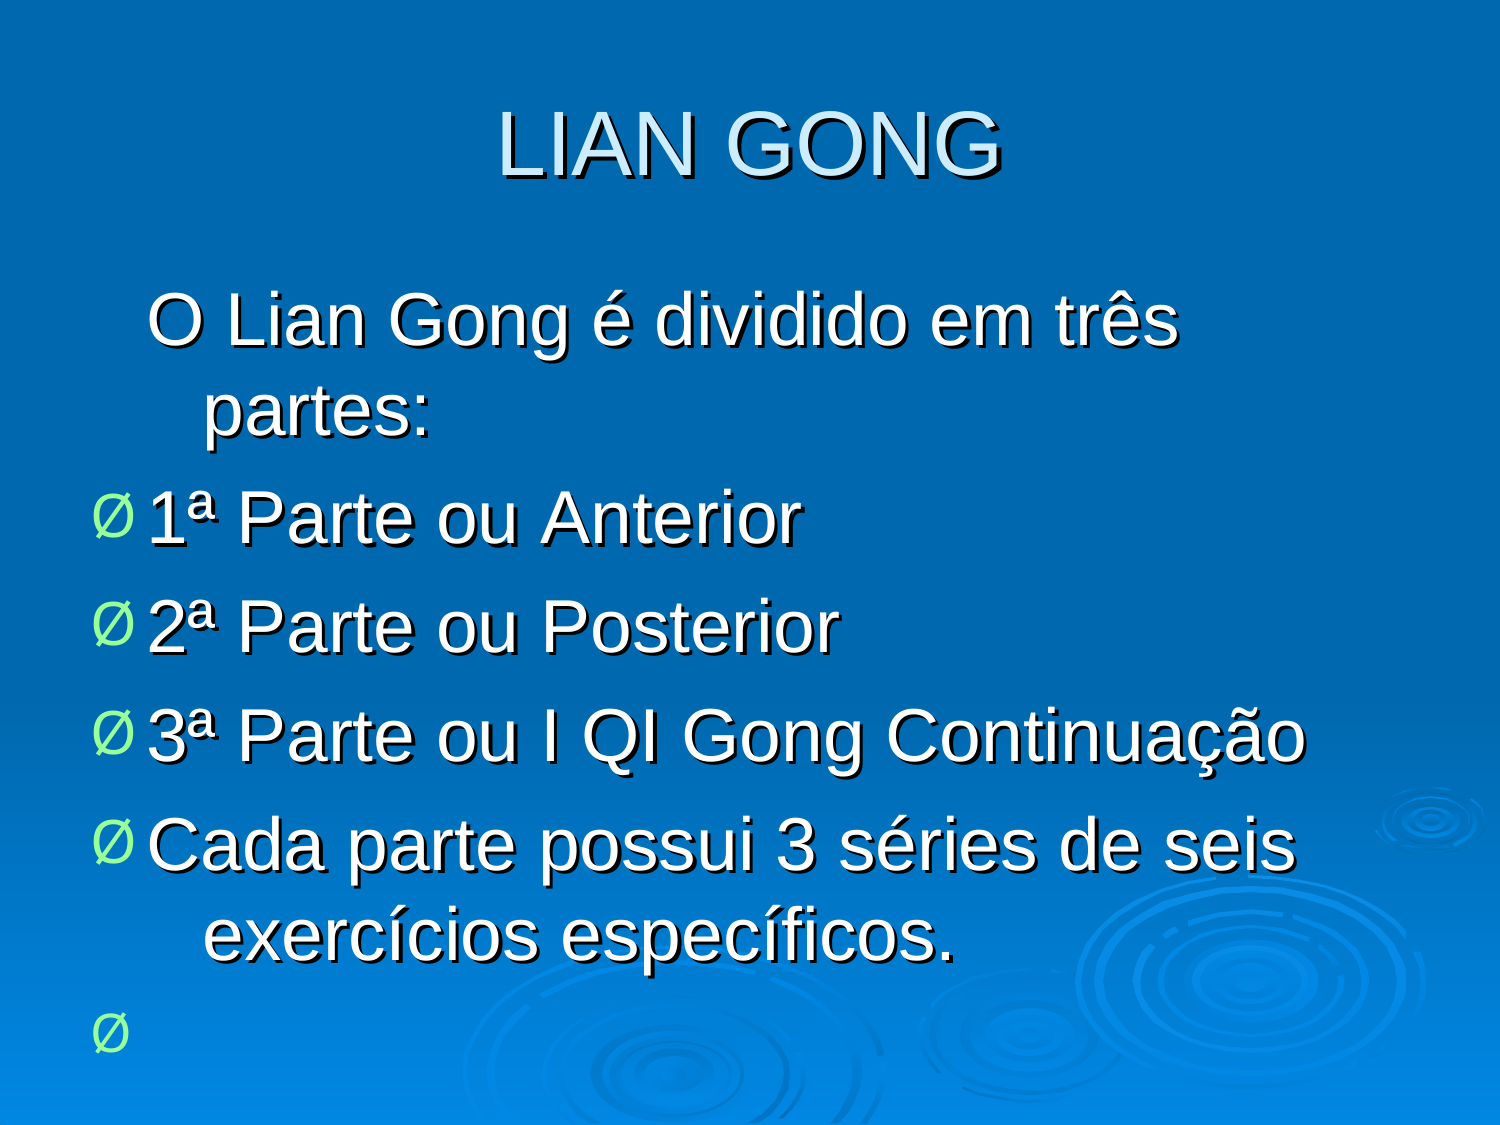

# LIAN GONG
O Lian Gong é dividido em três partes:
1ª Parte ou Anterior
2ª Parte ou Posterior
3ª Parte ou I QI Gong Continuação
Cada parte possui 3 séries de seis exercícios específicos.